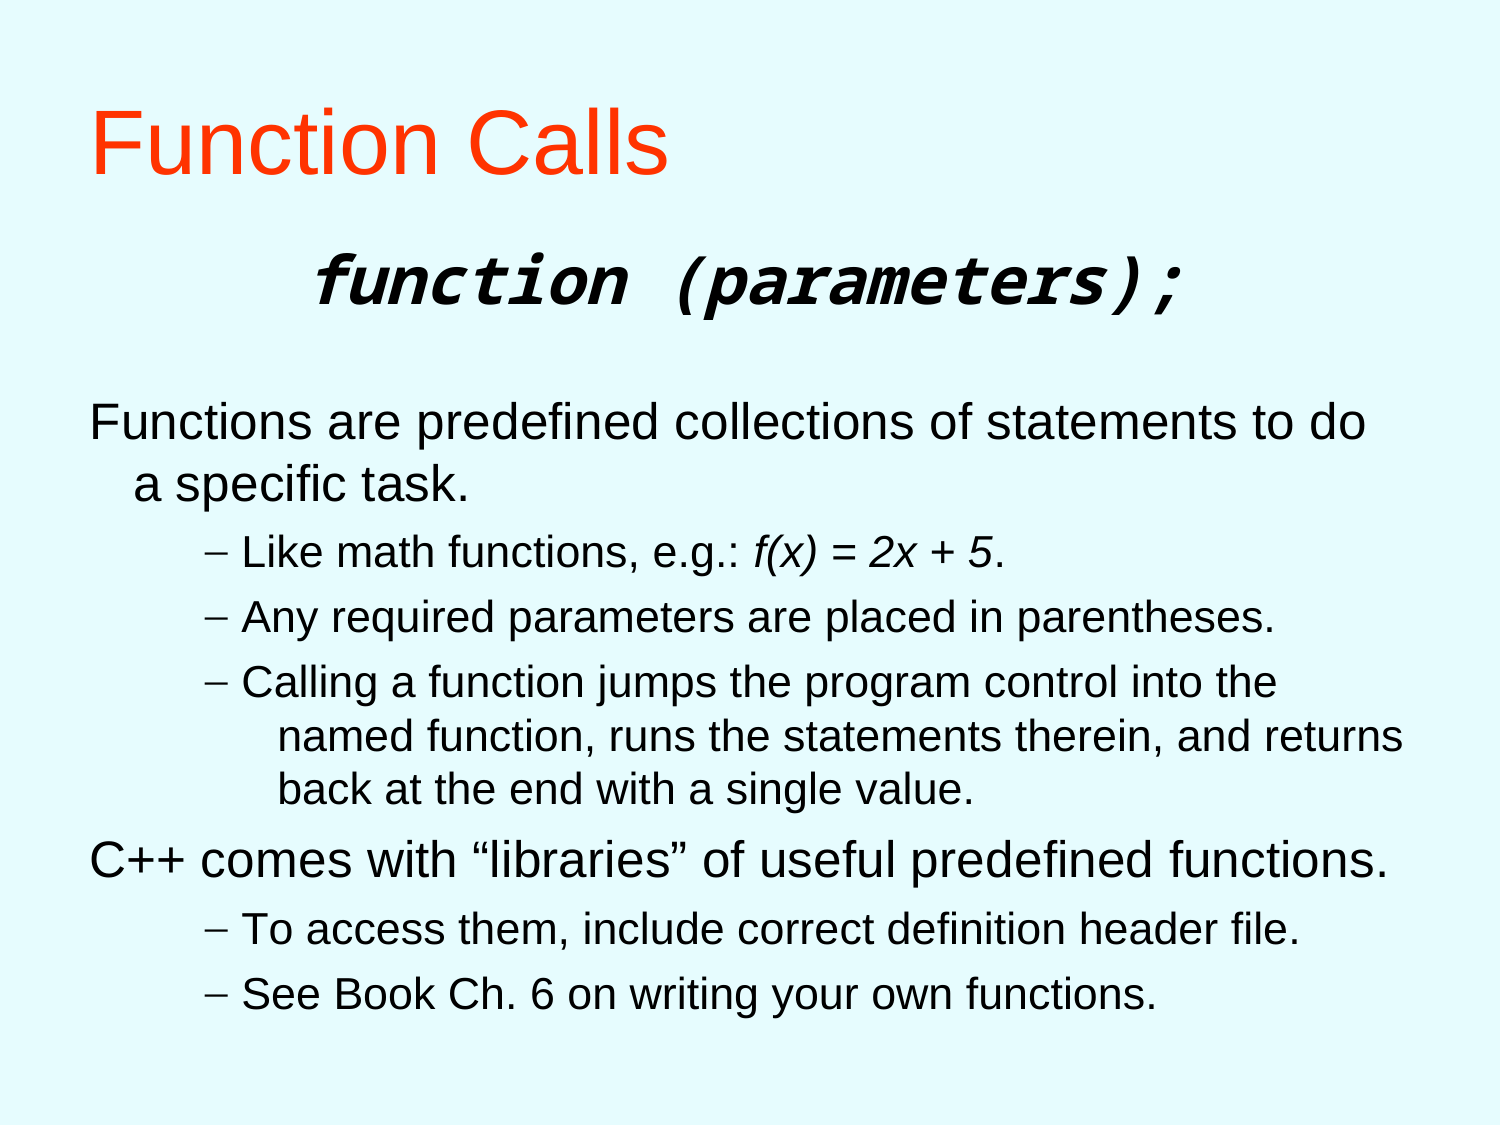

# Function Calls
function (parameters);
Functions are predefined collections of statements to do a specific task.
Like math functions, e.g.: f(x) = 2x + 5.
Any required parameters are placed in parentheses.
Calling a function jumps the program control into the named function, runs the statements therein, and returns back at the end with a single value.
C++ comes with “libraries” of useful predefined functions.
To access them, include correct definition header file.
See Book Ch. 6 on writing your own functions.